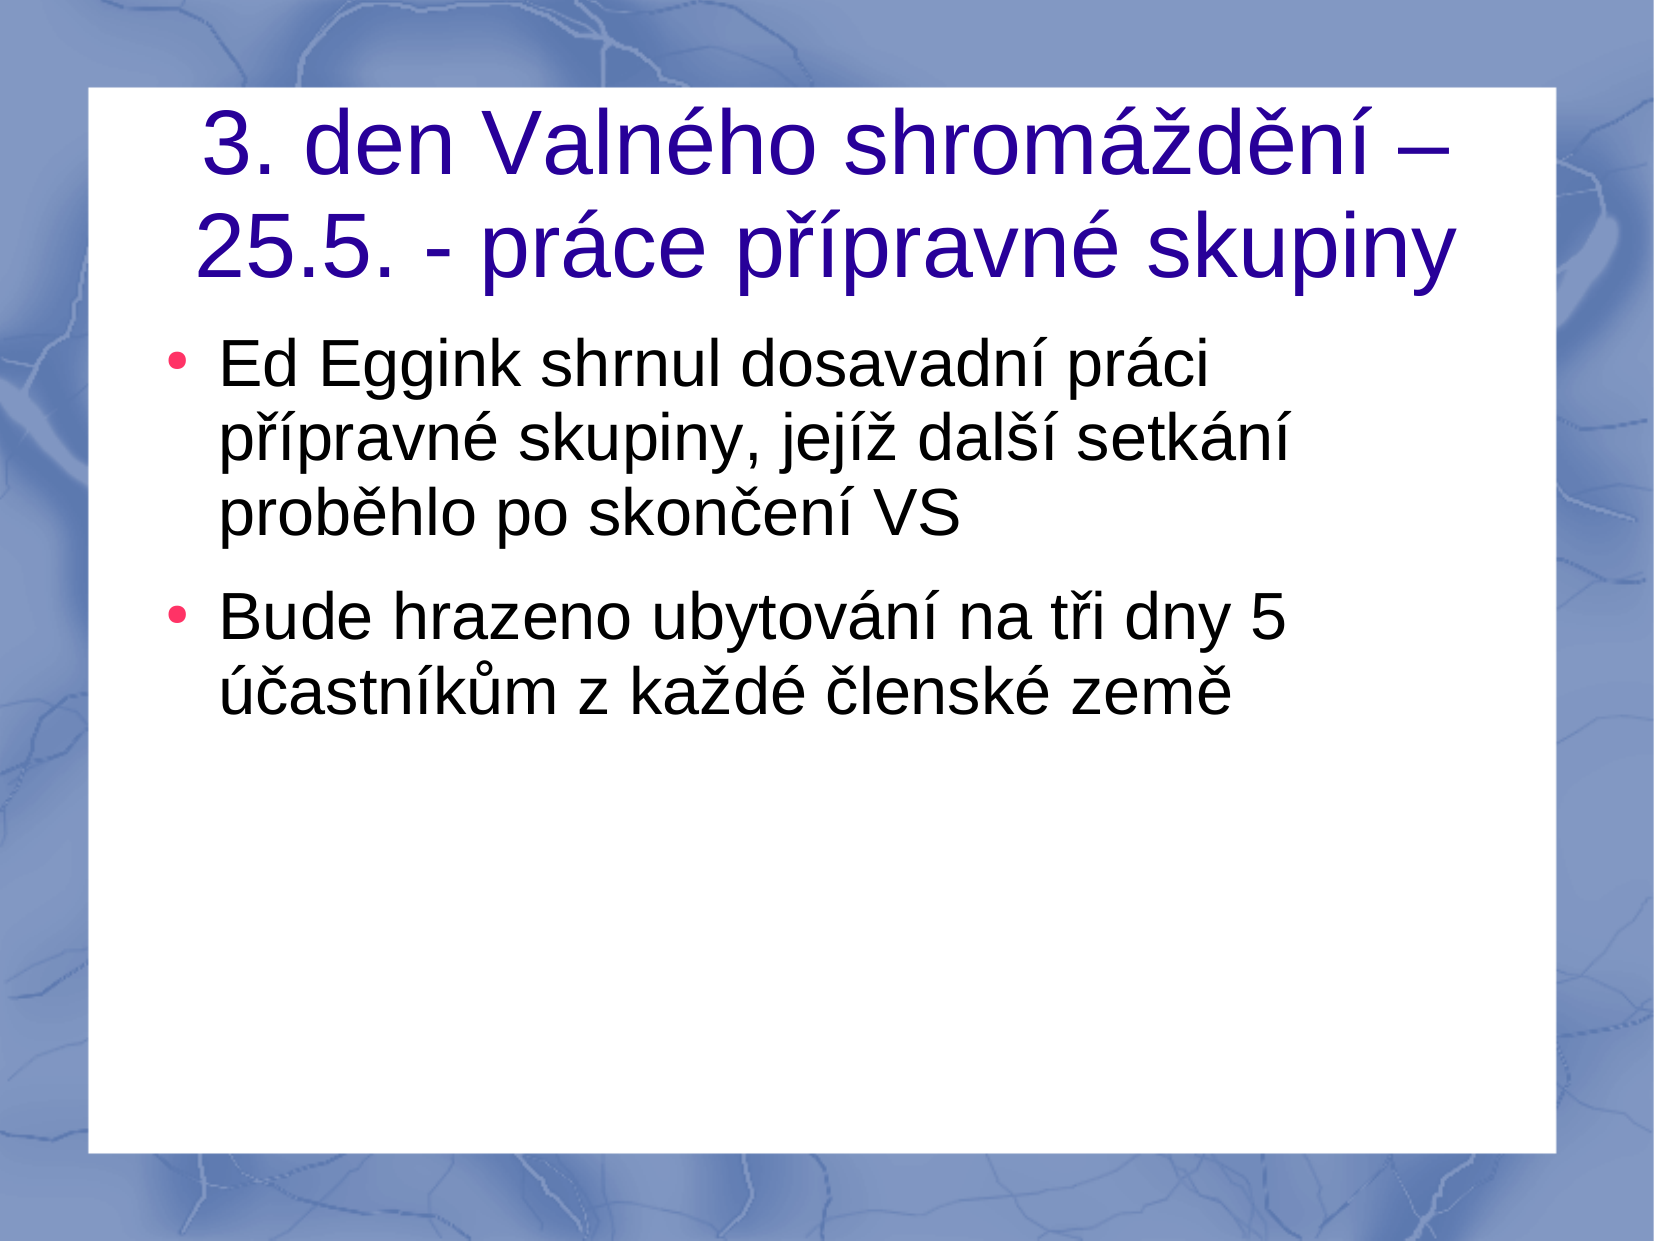

# 3. den Valného shromáždění – 25.5. - práce přípravné skupiny
Ed Eggink shrnul dosavadní práci přípravné skupiny, jejíž další setkání proběhlo po skončení VS
Bude hrazeno ubytování na tři dny 5 účastníkům z každé členské země